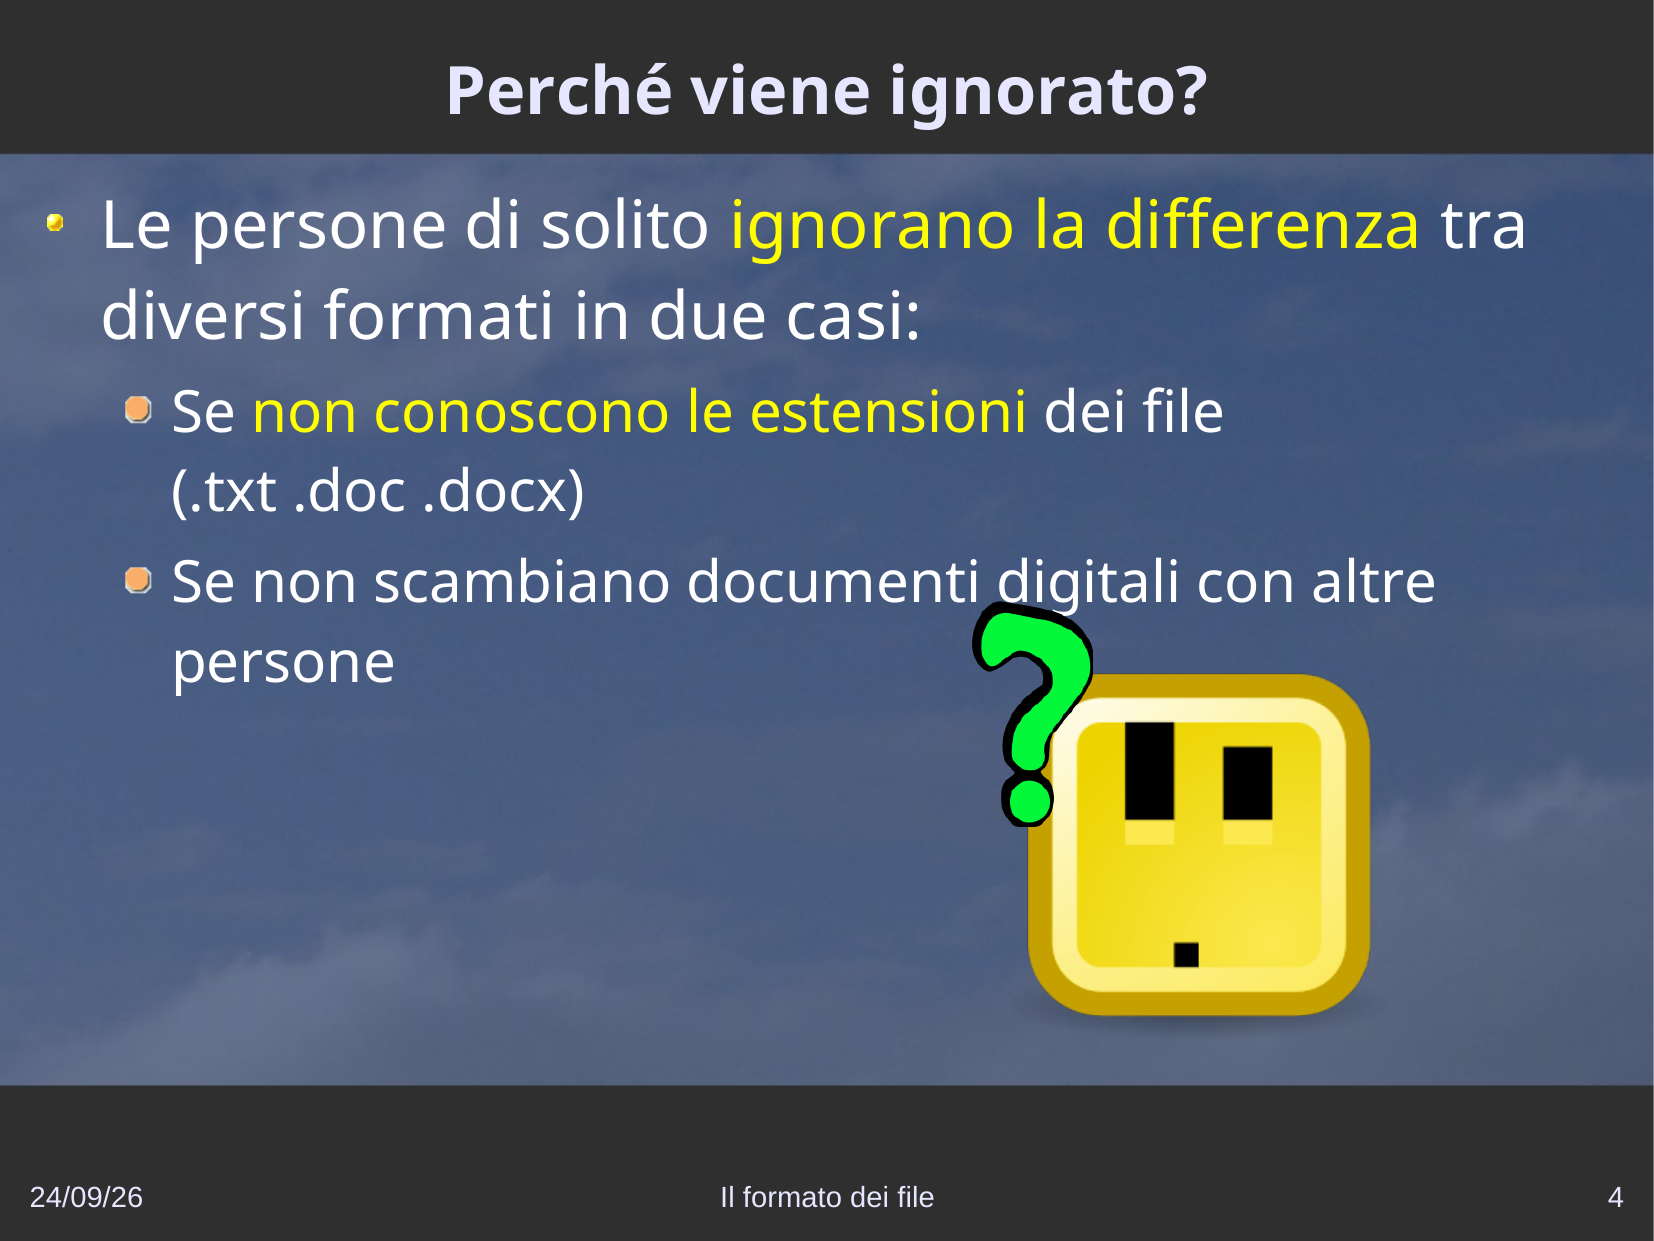

# Perché viene ignorato?
Le persone di solito ignorano la differenza tra diversi formati in due casi:
Se non conoscono le estensioni dei file (.txt .doc .docx)
Se non scambiano documenti digitali con altre persone
Il formato dei file
4